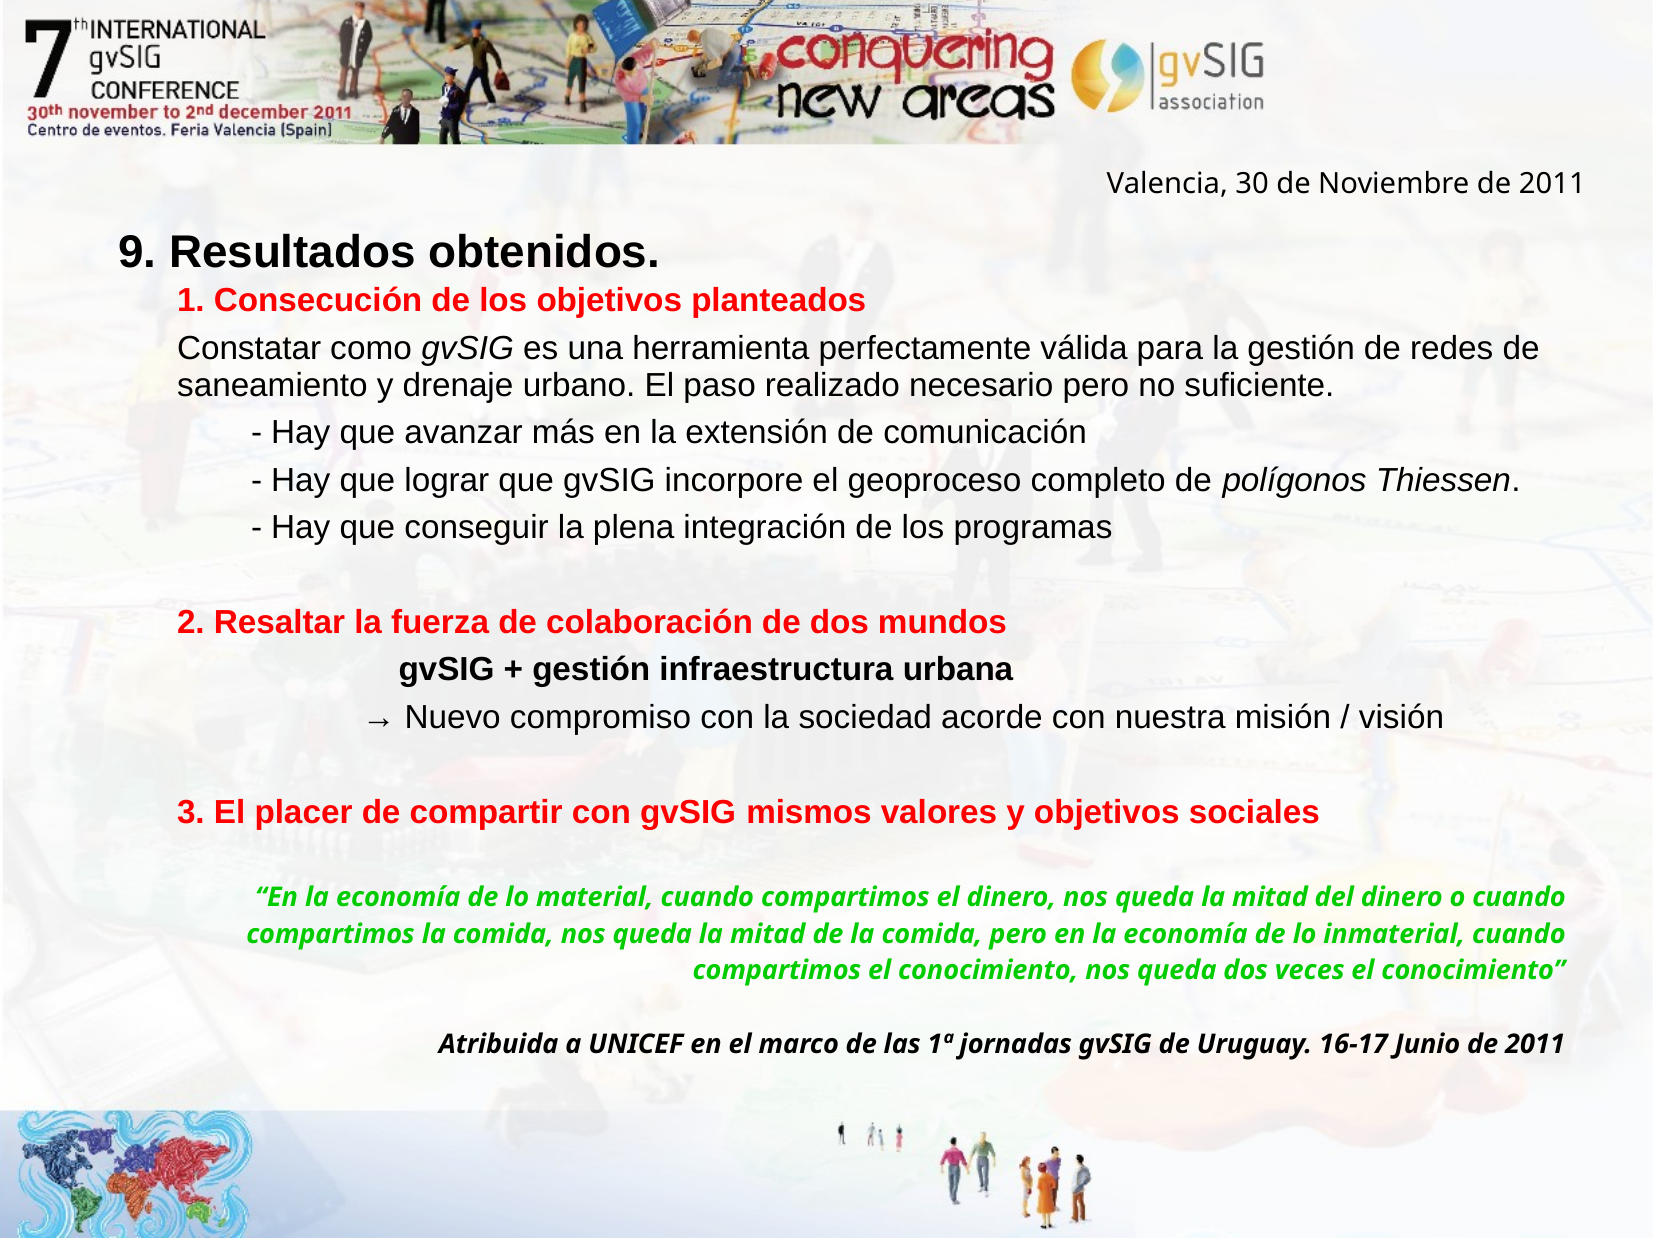

# Valencia, 30 de Noviembre de 2011
9. Resultados obtenidos.
1. Consecución de los objetivos planteados
Constatar como gvSIG es una herramienta perfectamente válida para la gestión de redes de saneamiento y drenaje urbano. El paso realizado necesario pero no suficiente.
	- Hay que avanzar más en la extensión de comunicación
	- Hay que lograr que gvSIG incorpore el geoproceso completo de polígonos Thiessen.
	- Hay que conseguir la plena integración de los programas
2. Resaltar la fuerza de colaboración de dos mundos
			gvSIG + gestión infraestructura urbana
	 → Nuevo compromiso con la sociedad acorde con nuestra misión / visión
3. El placer de compartir con gvSIG mismos valores y objetivos sociales
“En la economía de lo material, cuando compartimos el dinero, nos queda la mitad del dinero o cuando compartimos la comida, nos queda la mitad de la comida, pero en la economía de lo inmaterial, cuando compartimos el conocimiento, nos queda dos veces el conocimiento”
Atribuida a UNICEF en el marco de las 1ª jornadas gvSIG de Uruguay. 16-17 Junio de 2011